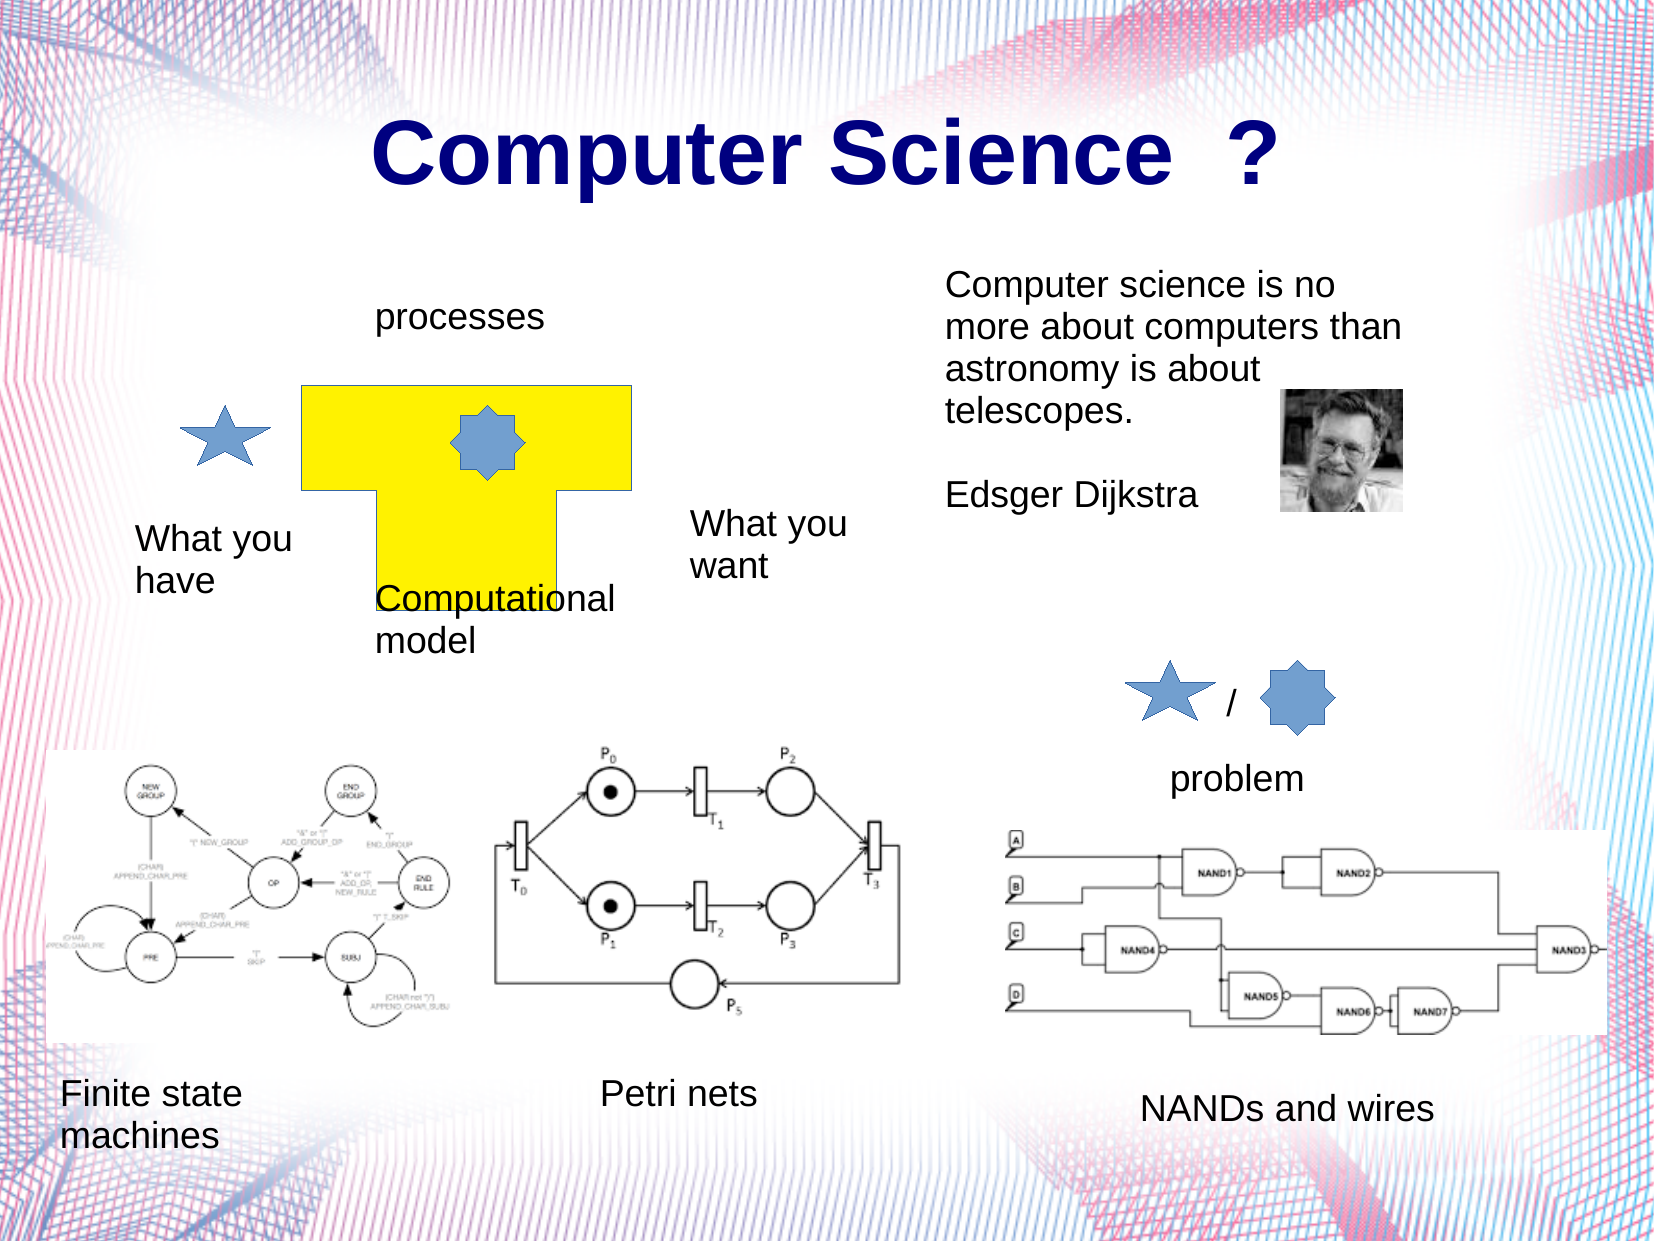

# Computer Science ?
Computer science is no more about computers than astronomy is about telescopes.
Edsger Dijkstra
processes
What you want
What you have
Computational model
/
problem
Finite state machines
Petri nets
NANDs and wires